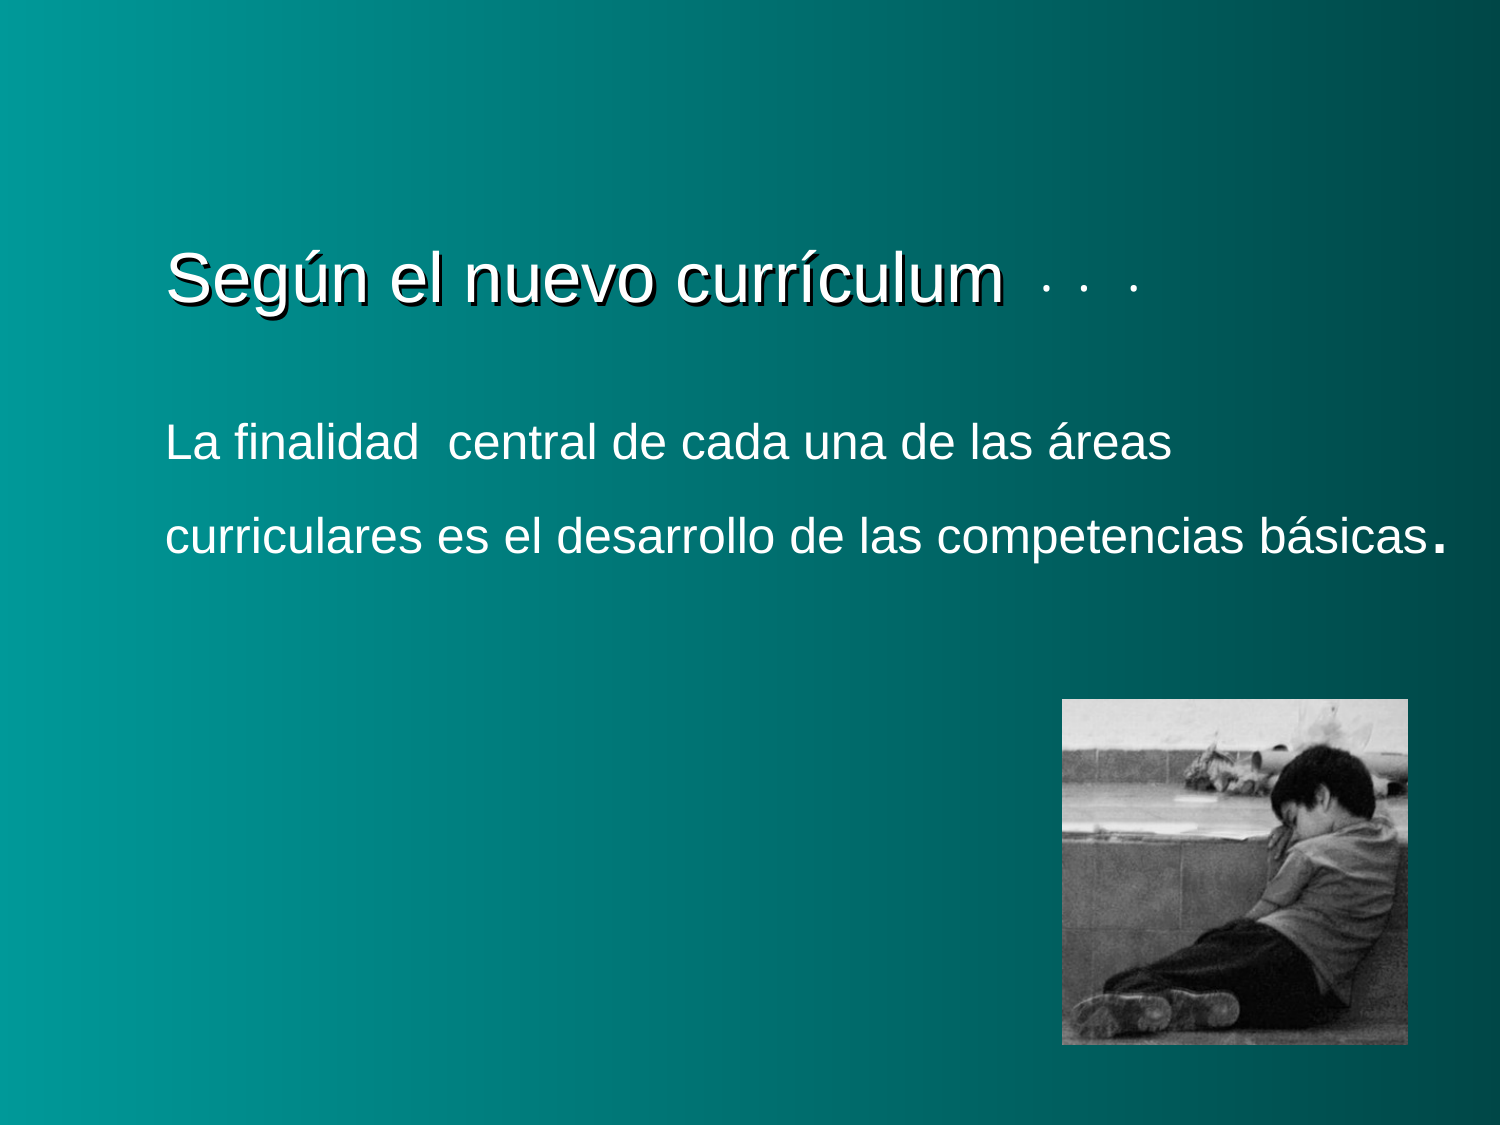

Según el nuevo currículum
.
.
.
La finalidad central de cada una de las áreas
curriculares es el desarrollo de las competencias básicas.